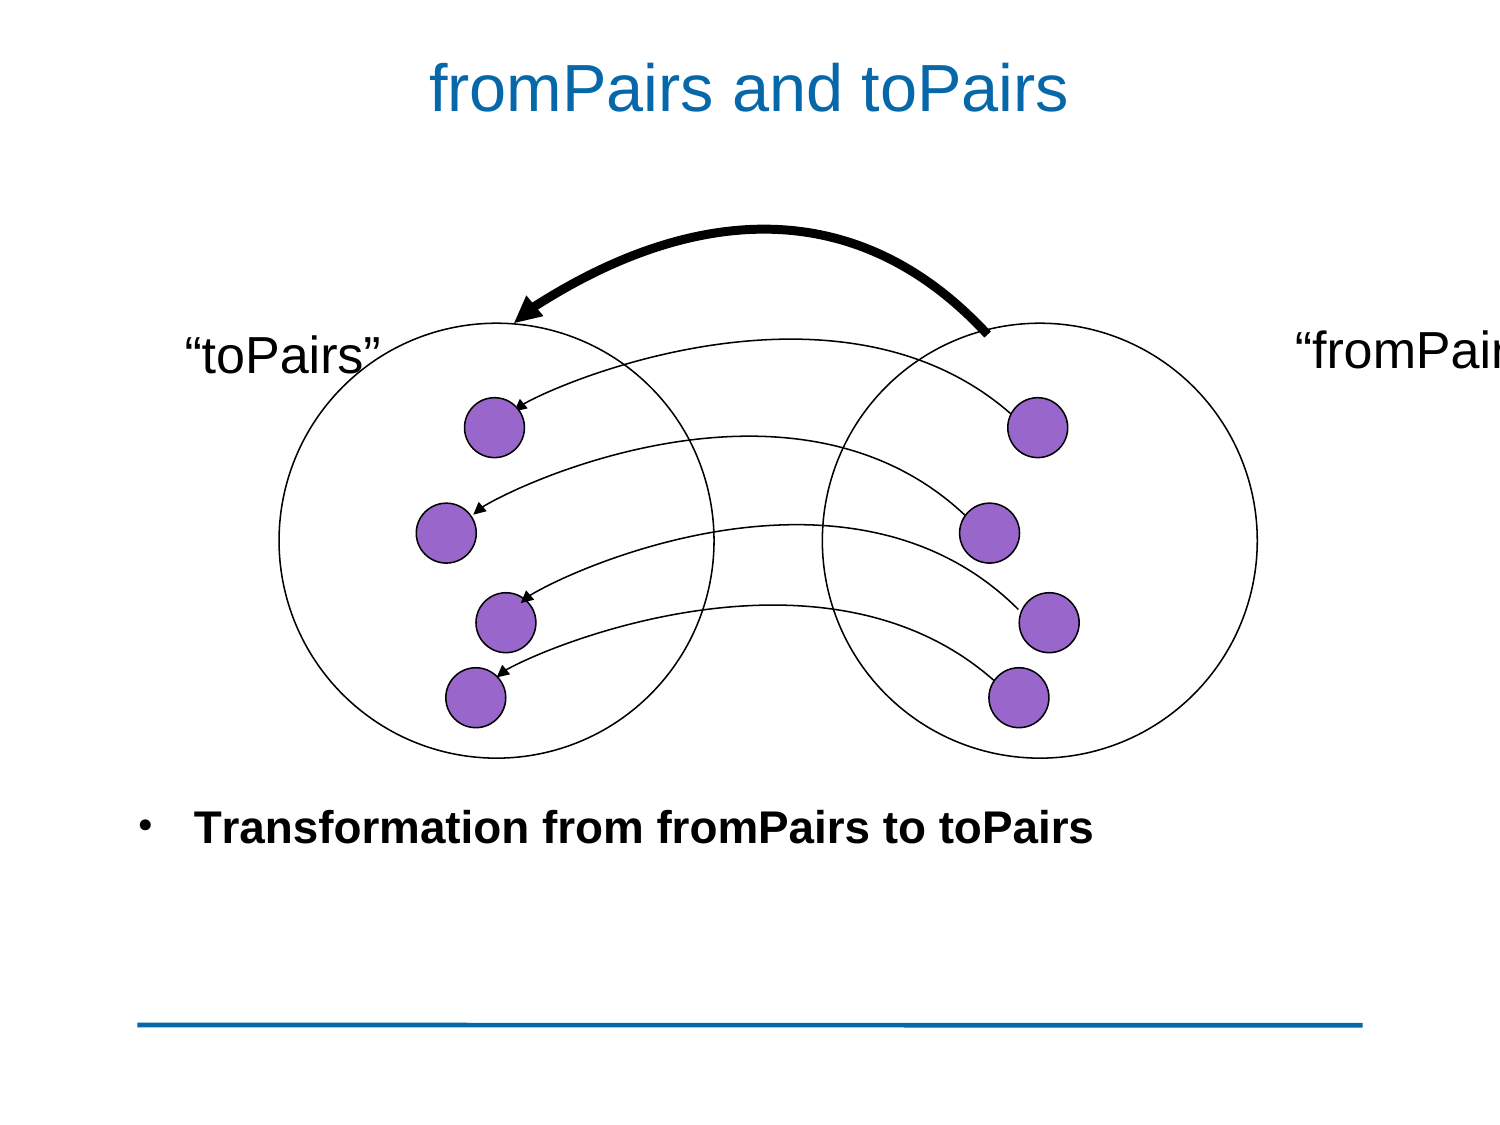

# fromPairs and toPairs
“fromPairs”
“toPairs”
Transformation from fromPairs to toPairs